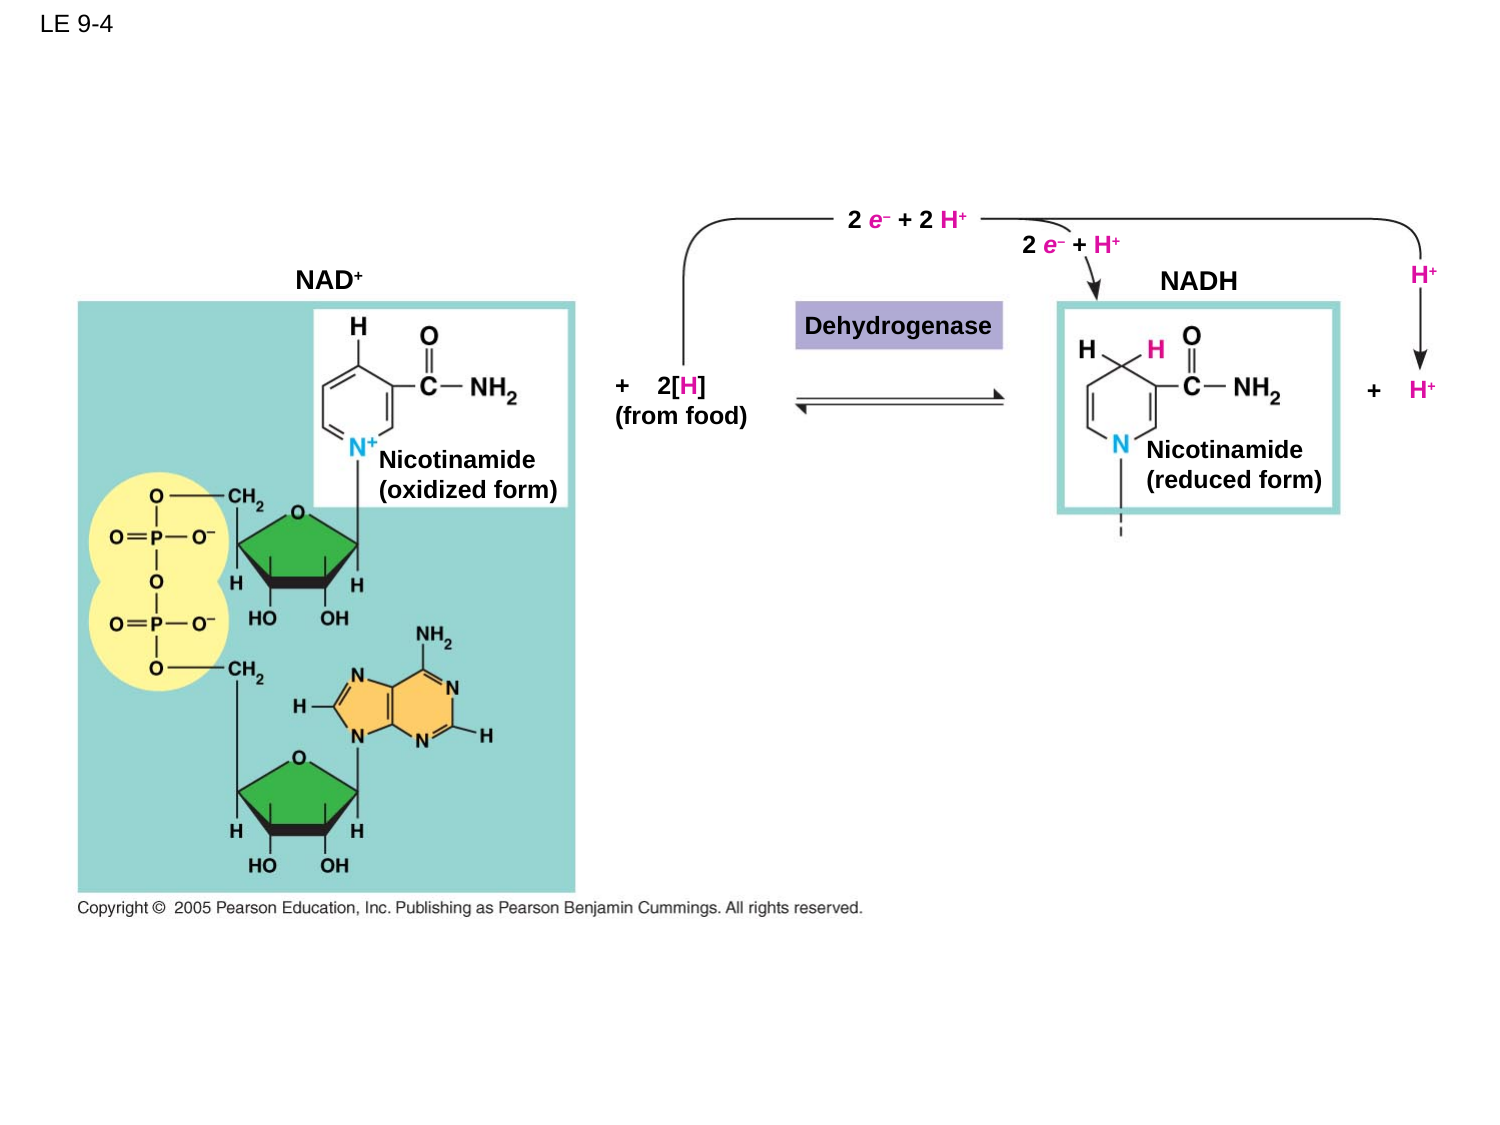

# LE 9-4
2 e– + 2 H+
2 e– + H+
H+
NADH
NAD+
Dehydrogenase
+ 2[H]
(from food)
H+
+
Nicotinamide
(reduced form)
Nicotinamide
(oxidized form)